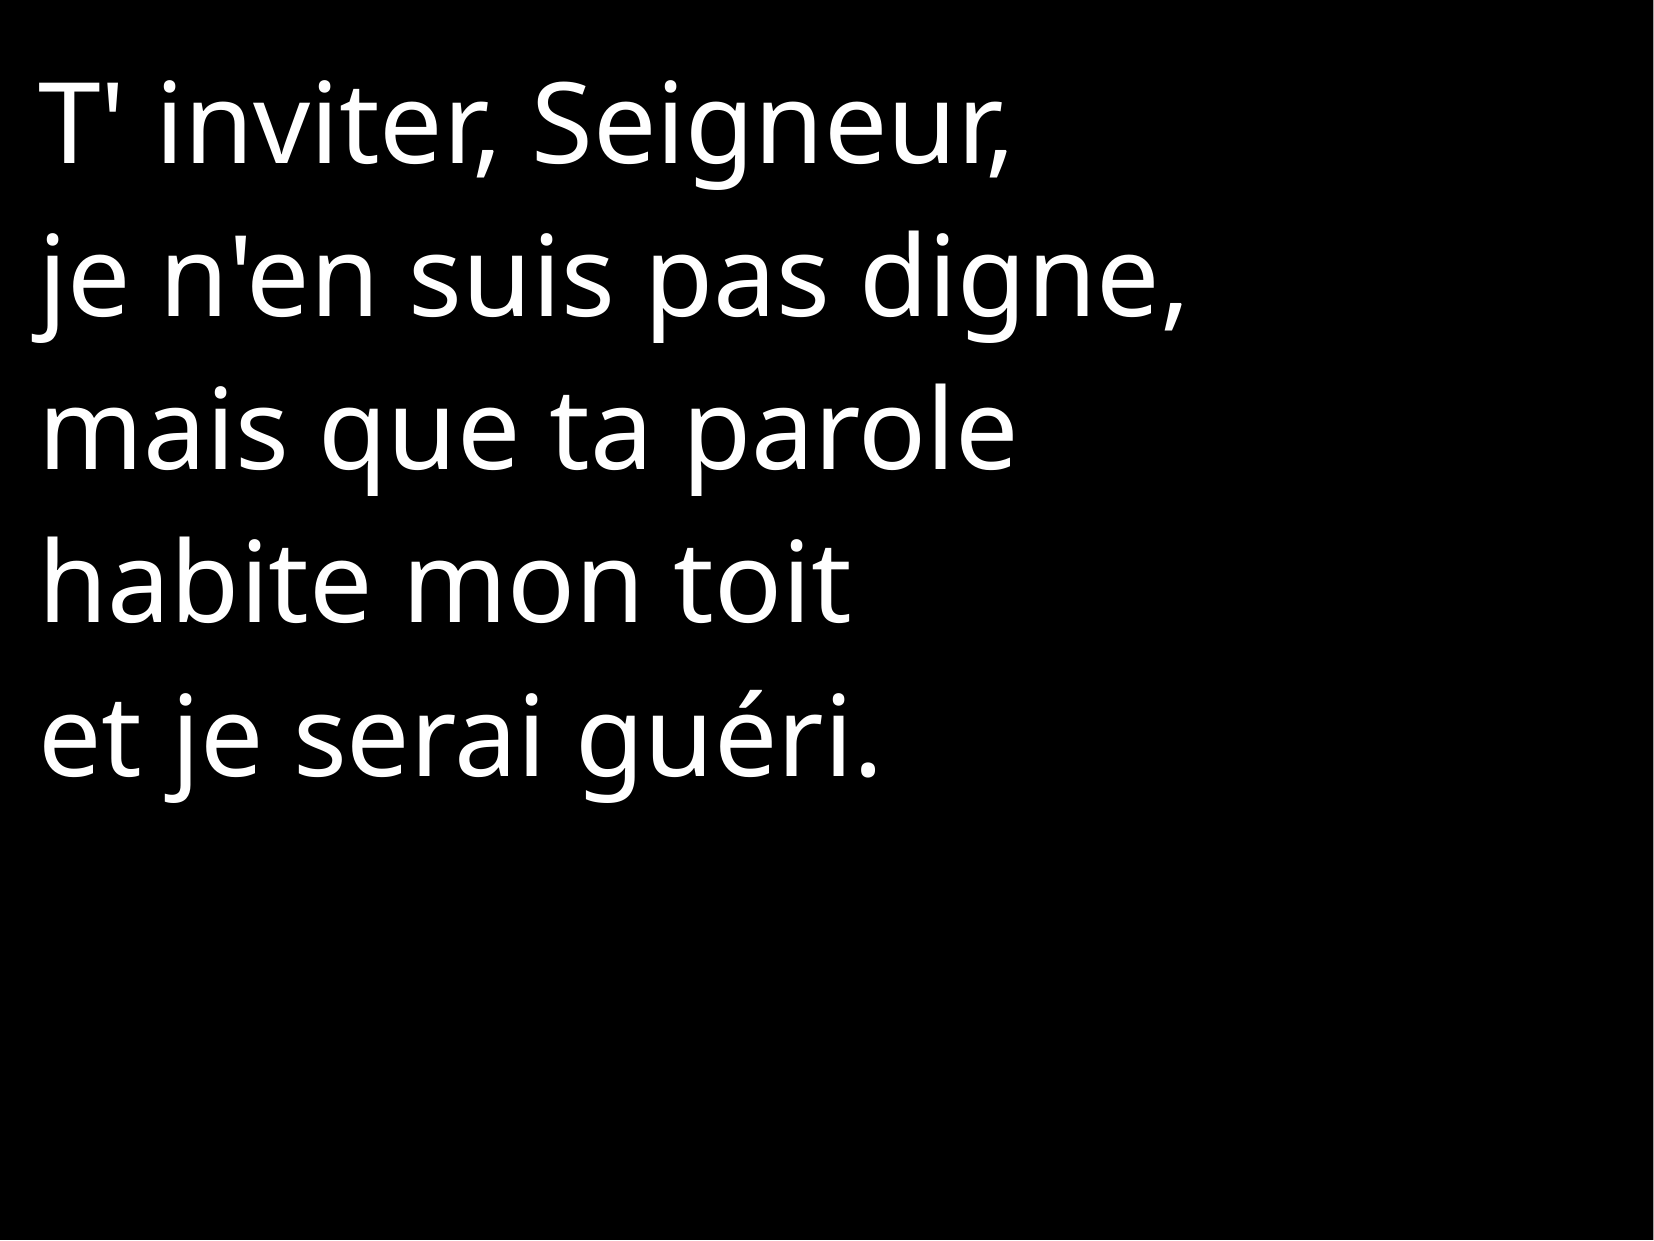

T' inviter, Seigneur,
je n'en suis pas digne,
mais que ta parole
habite mon toit
et je serai guéri.